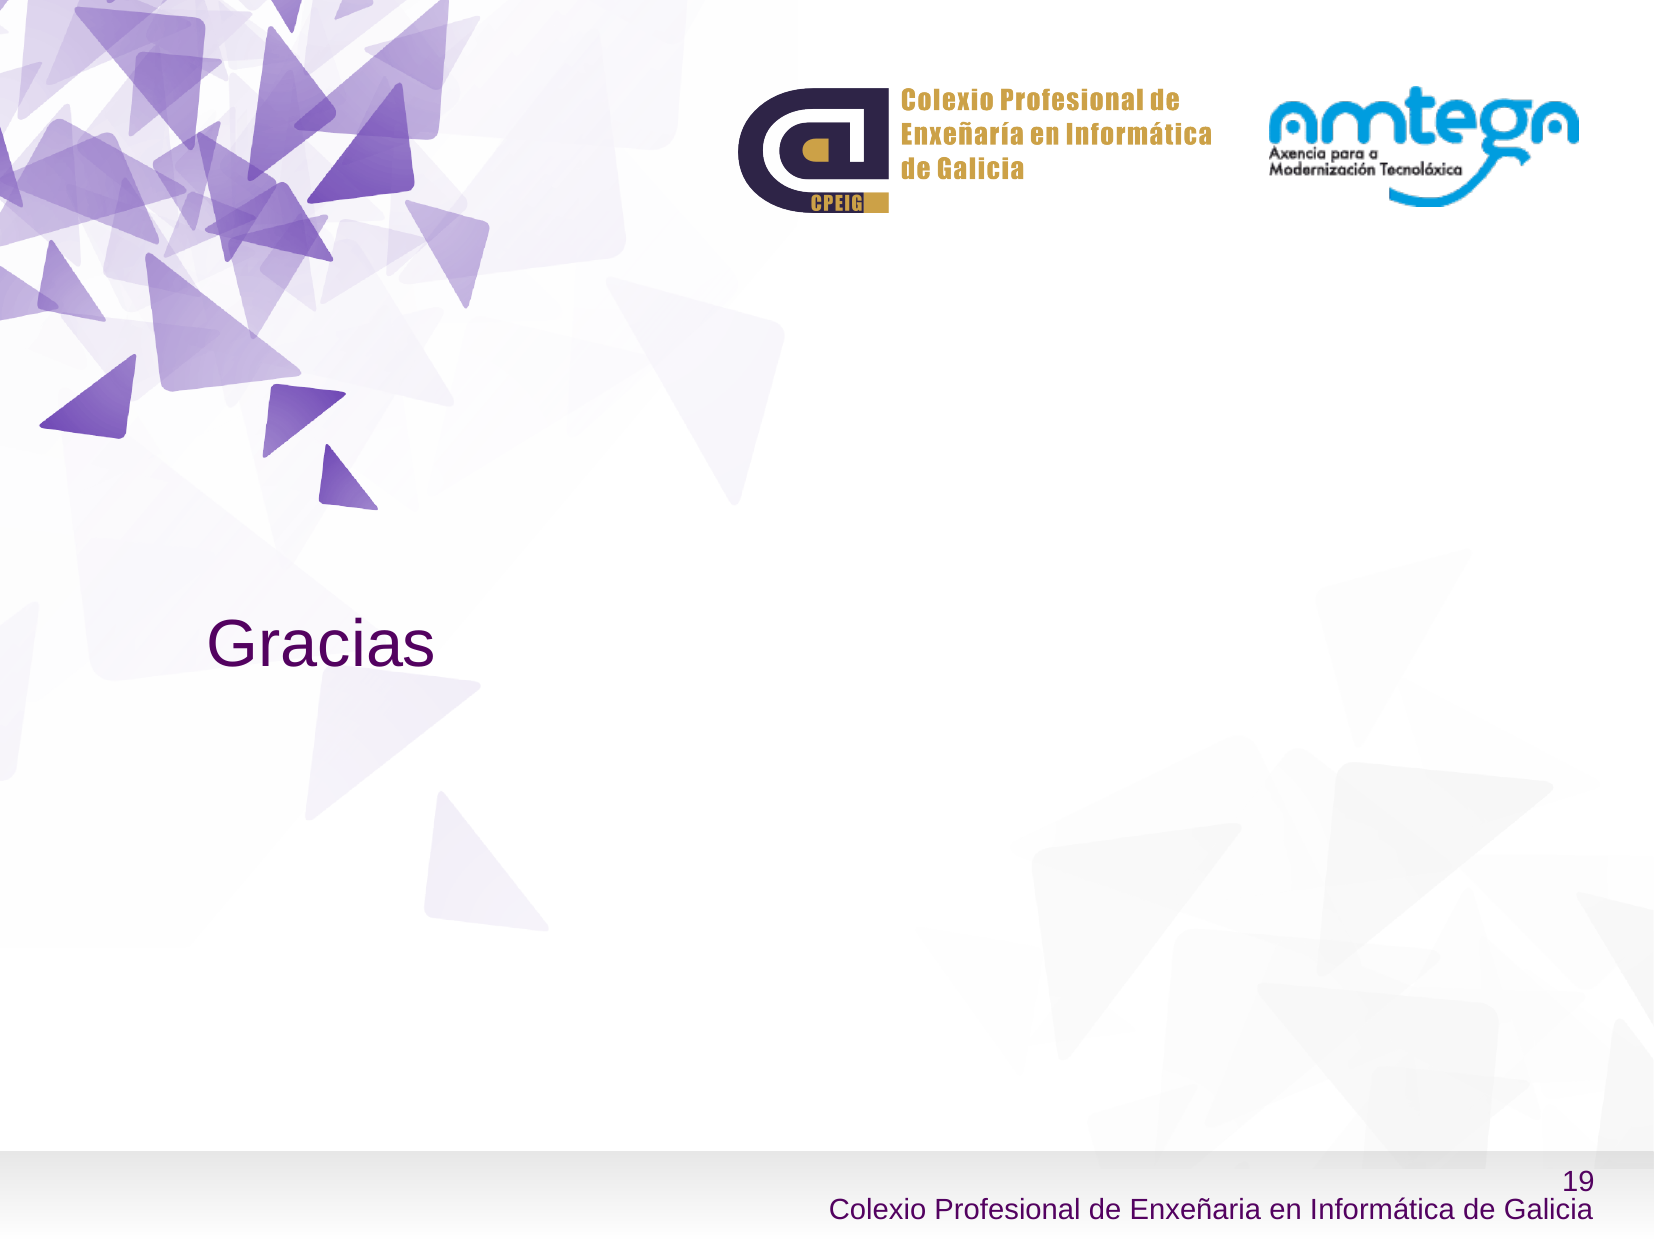

# Gracias
19
Colexio Profesional de Enxeñaria en Informática de Galicia